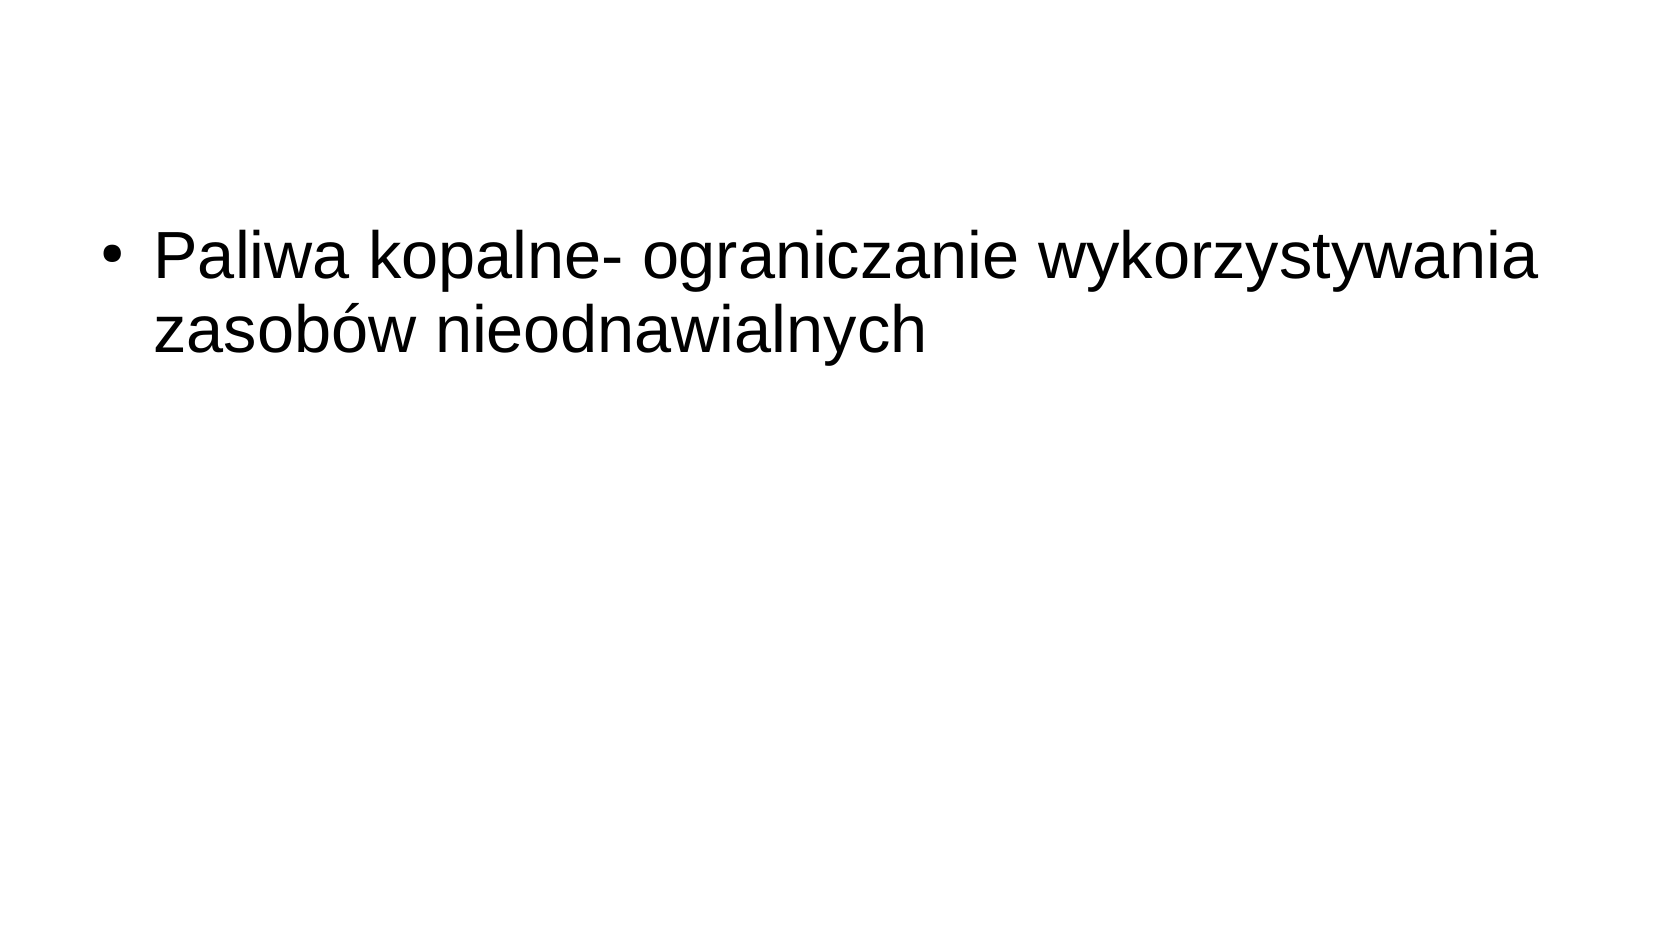

#
Paliwa kopalne- ograniczanie wykorzystywania zasobów nieodnawialnych